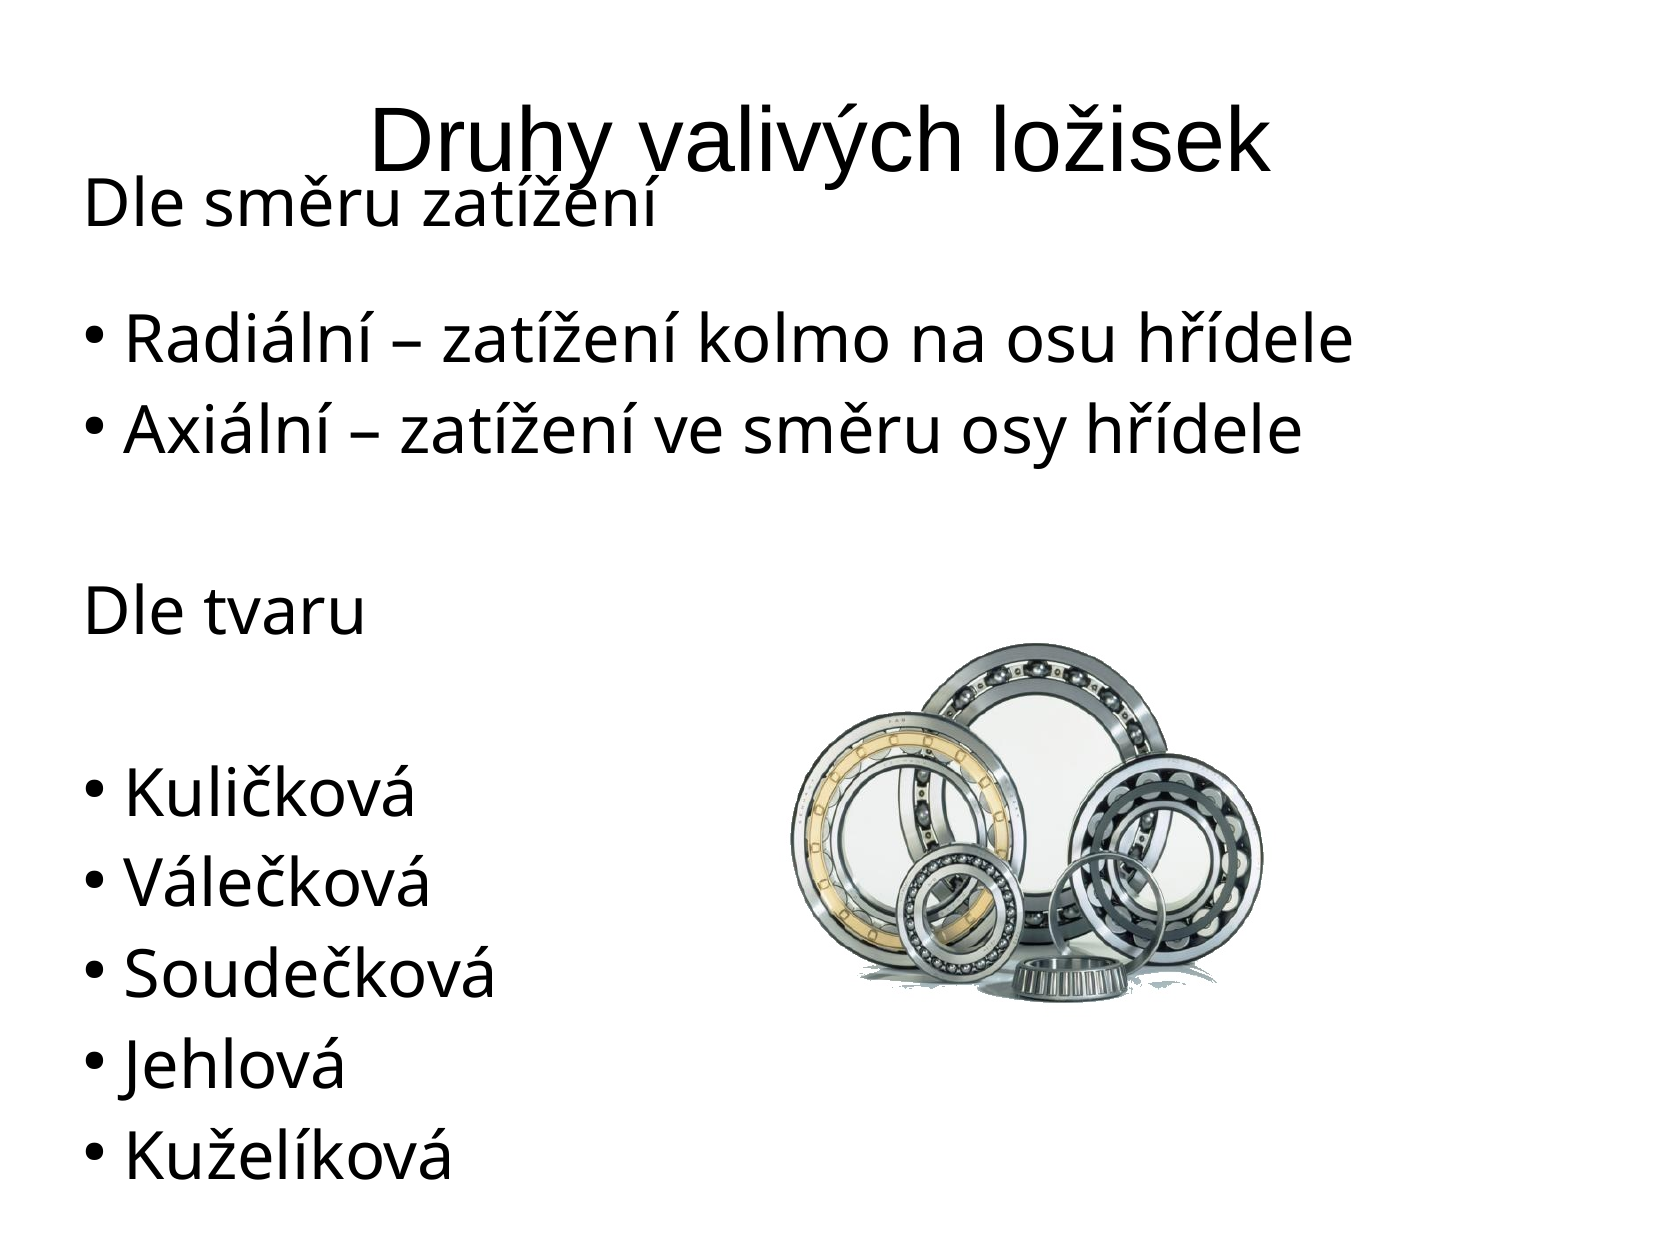

# Druhy valivých ložisek
Dle směru zatížení
 Radiální – zatížení kolmo na osu hřídele
 Axiální – zatížení ve směru osy hřídele
Dle tvaru
 Kuličková
 Válečková
 Soudečková
 Jehlová
 Kuželíková